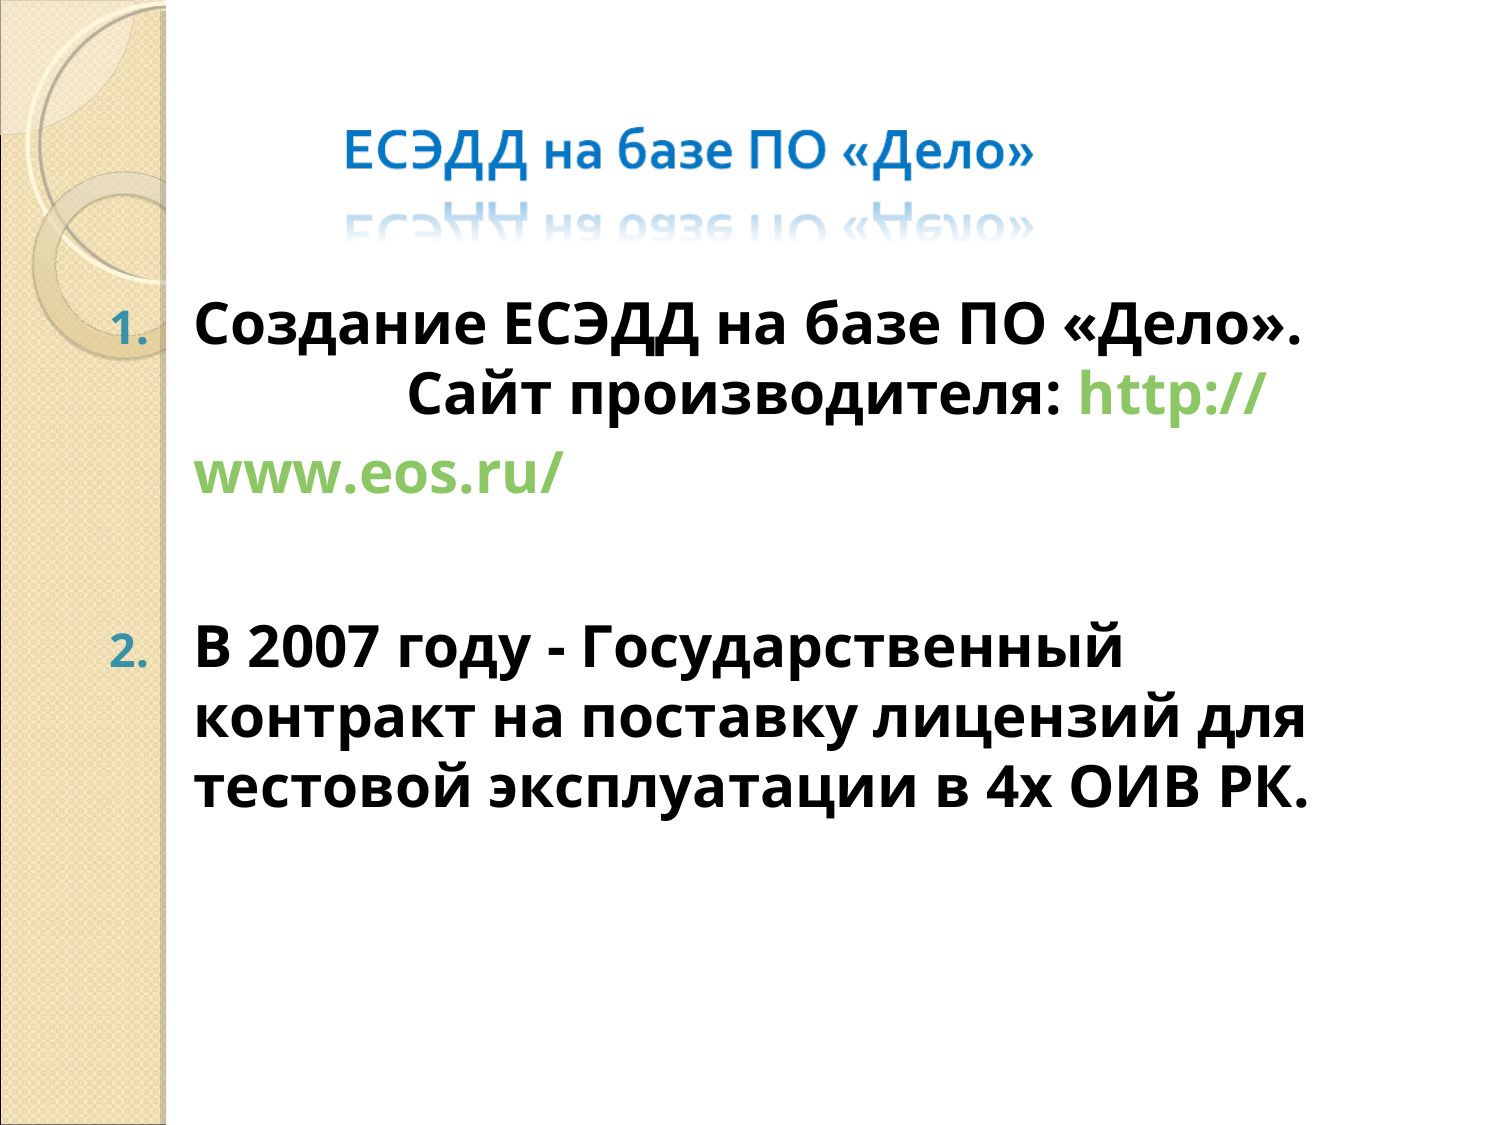

# Создание ЕСЭДД на базе ПО «Дело». Сайт производителя: http://www.eos.ru/
В 2007 году - Государственный контракт на поставку лицензий для тестовой эксплуатации в 4х ОИВ РК.